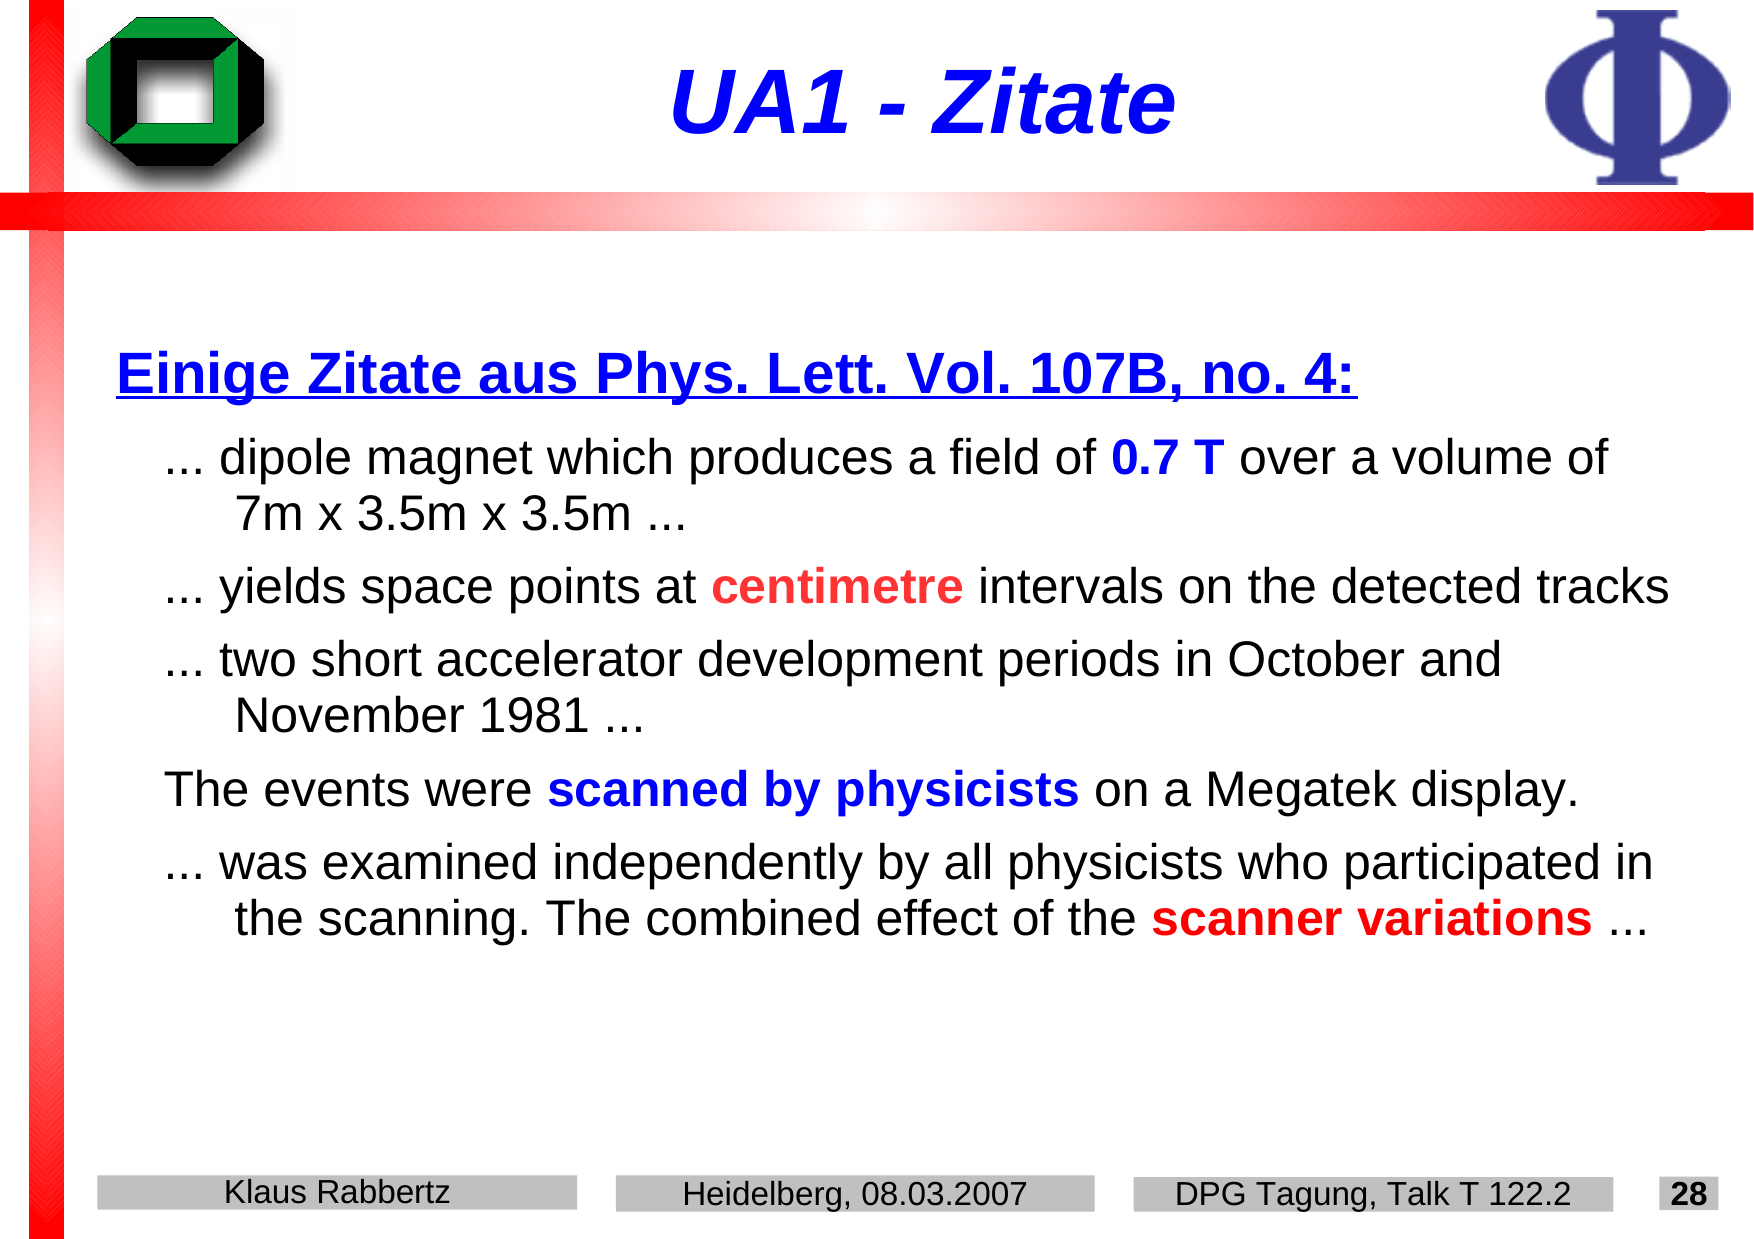

# UA1 - Zitate
Einige Zitate aus Phys. Lett. Vol. 107B, no. 4:
... dipole magnet which produces a field of 0.7 T over a volume of 7m x 3.5m x 3.5m ...
... yields space points at centimetre intervals on the detected tracks
... two short accelerator development periods in October and November 1981 ...
The events were scanned by physicists on a Megatek display.
... was examined independently by all physicists who participated in the scanning. The combined effect of the scanner variations ...